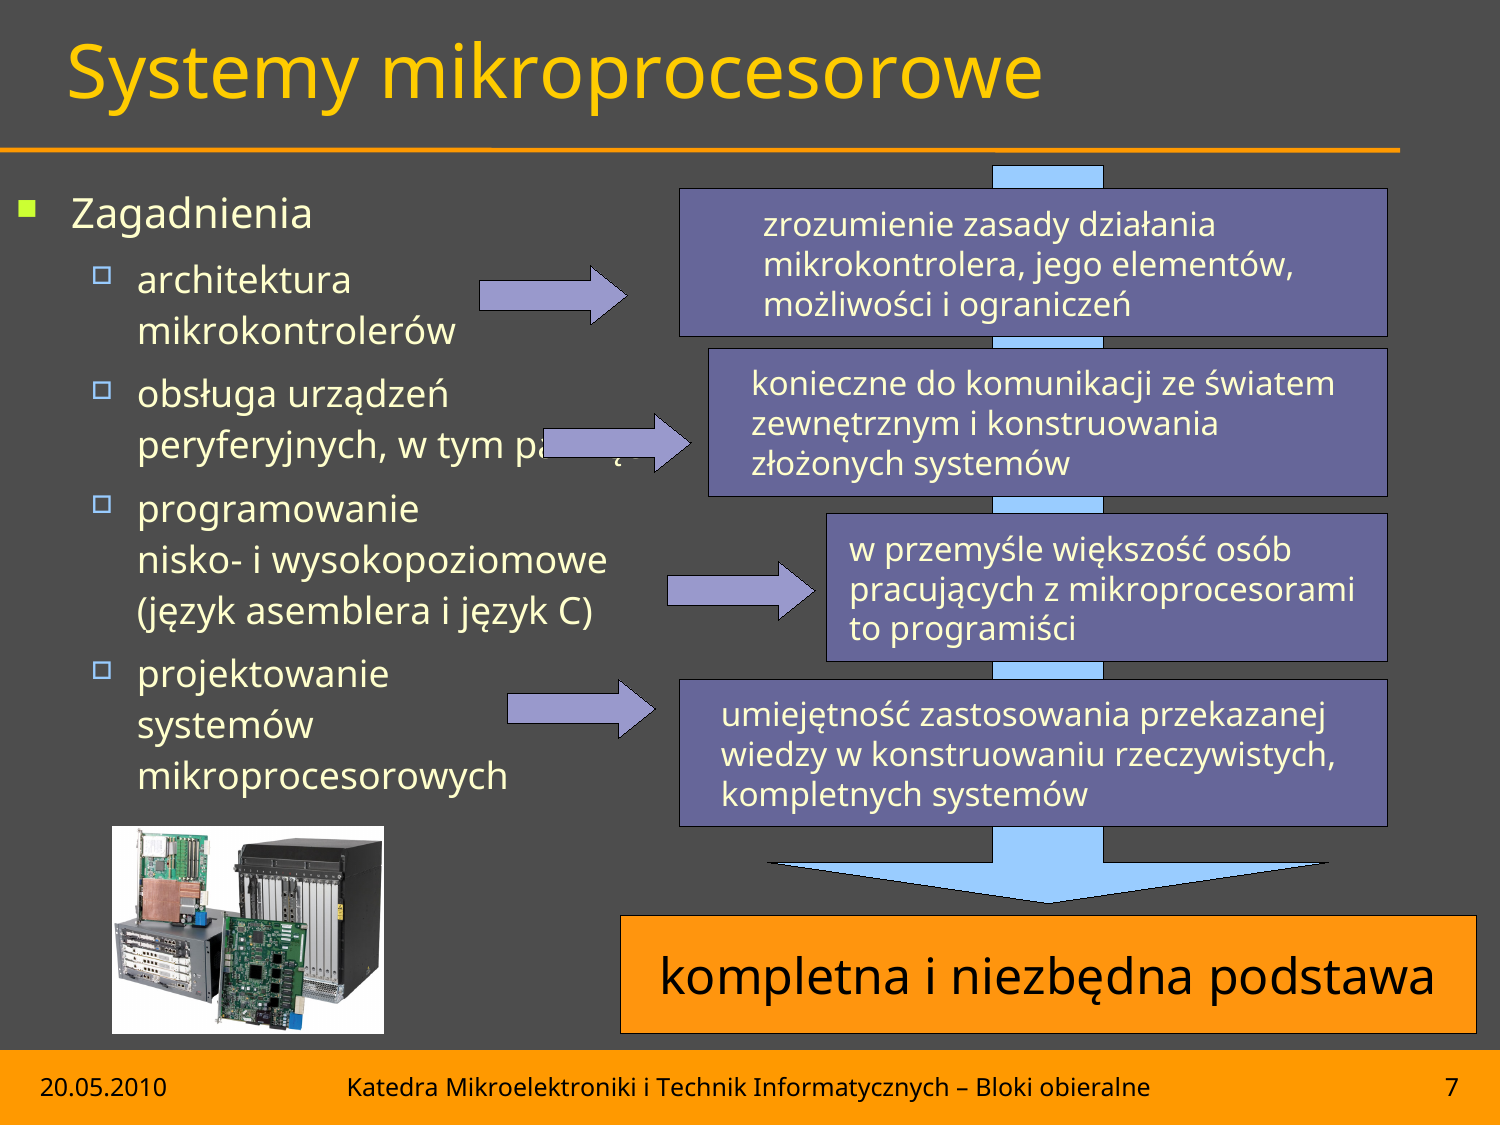

# Systemy mikroprocesorowe
Zagadnienia
architektura mikrokontrolerów
obsługa urządzeń peryferyjnych, w tym pamięci
programowanie
nisko- i wysokopoziomowe (język asemblera i język C)
projektowanie
systemów mikroprocesorowych
zrozumienie zasady działania
mikrokontrolera, jego elementów,
możliwości i ograniczeń
konieczne do komunikacji ze światem
zewnętrznym i konstruowania
złożonych systemów
w przemyśle większość osób
pracujących z mikroprocesorami
to programiści
umiejętność zastosowania przekazanej
wiedzy w konstruowaniu rzeczywistych,
kompletnych systemów
kompletna i niezbędna podstawa
20.05.2010
Katedra Mikroelektroniki i Technik Informatycznych – Bloki obieralne
7